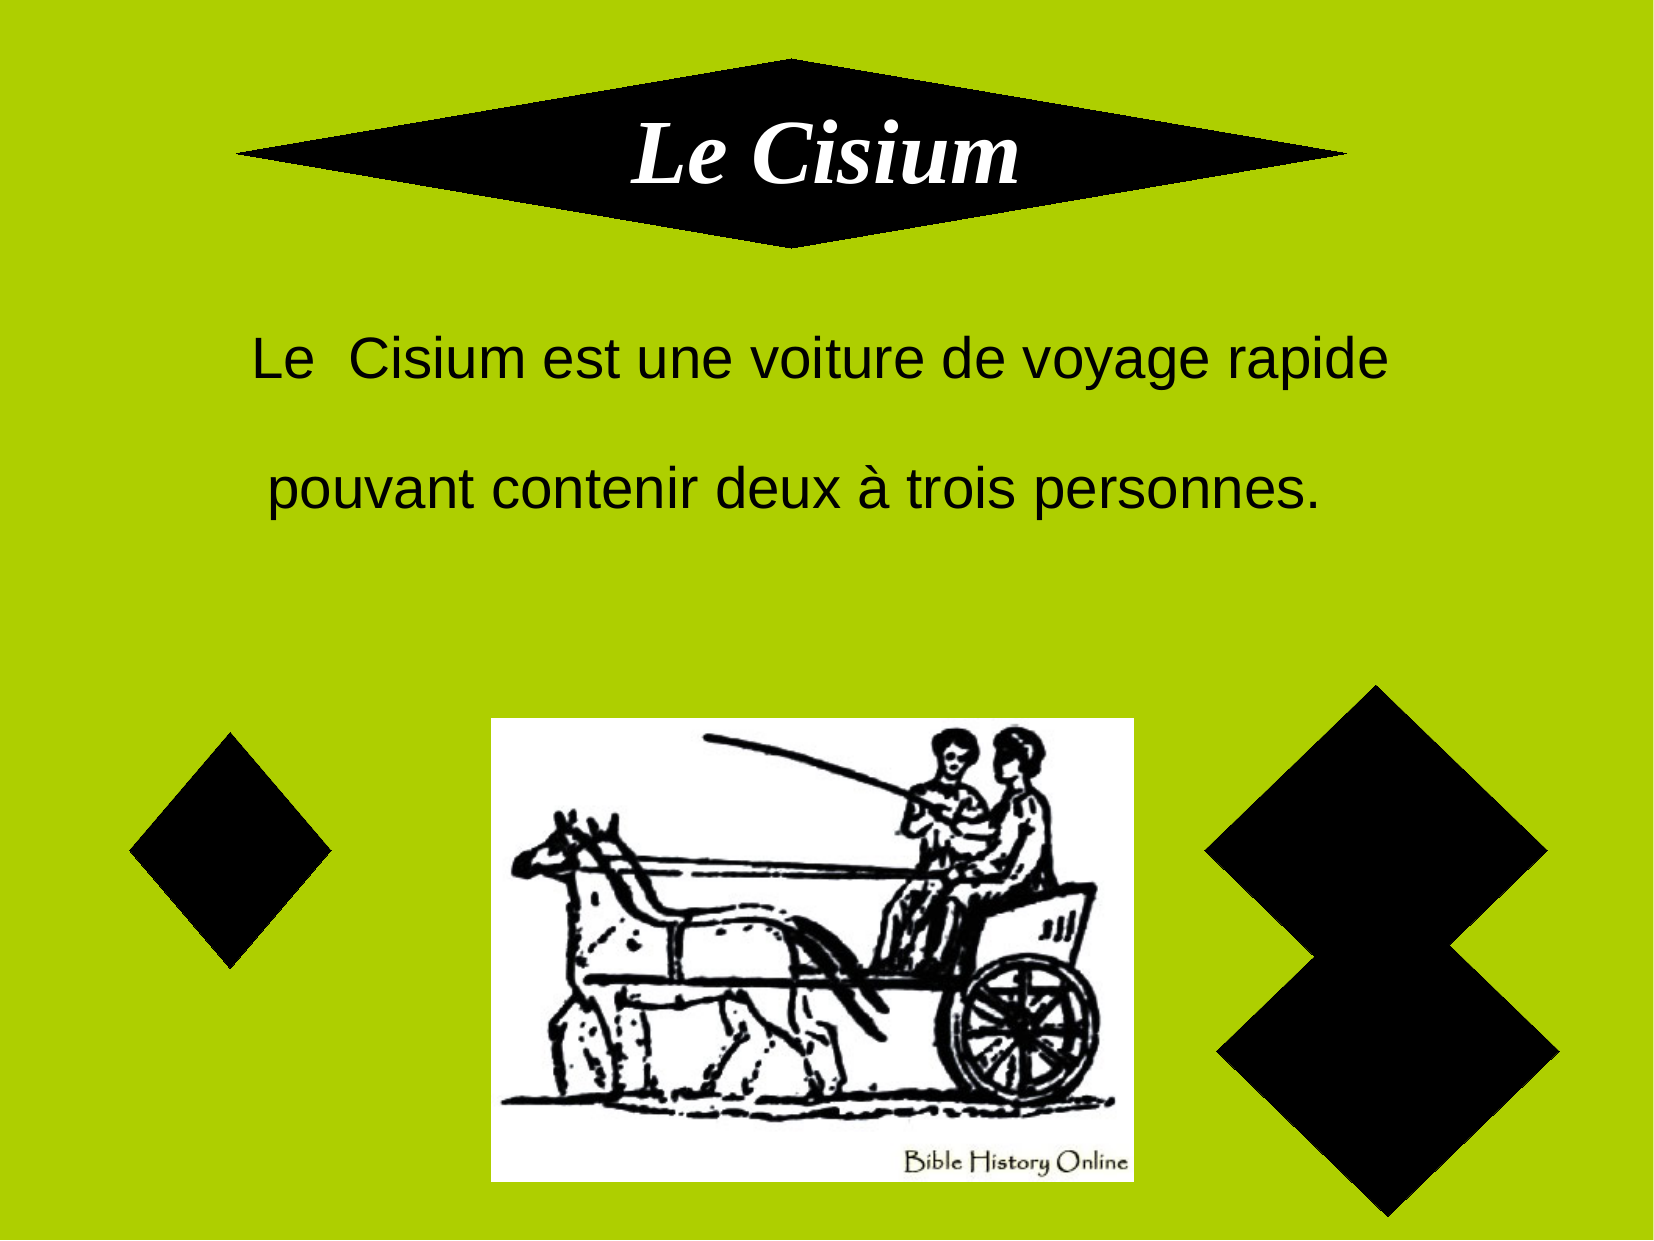

# Le Cisium
Le Cisium est une voiture de voyage rapide
 pouvant contenir deux à trois personnes.